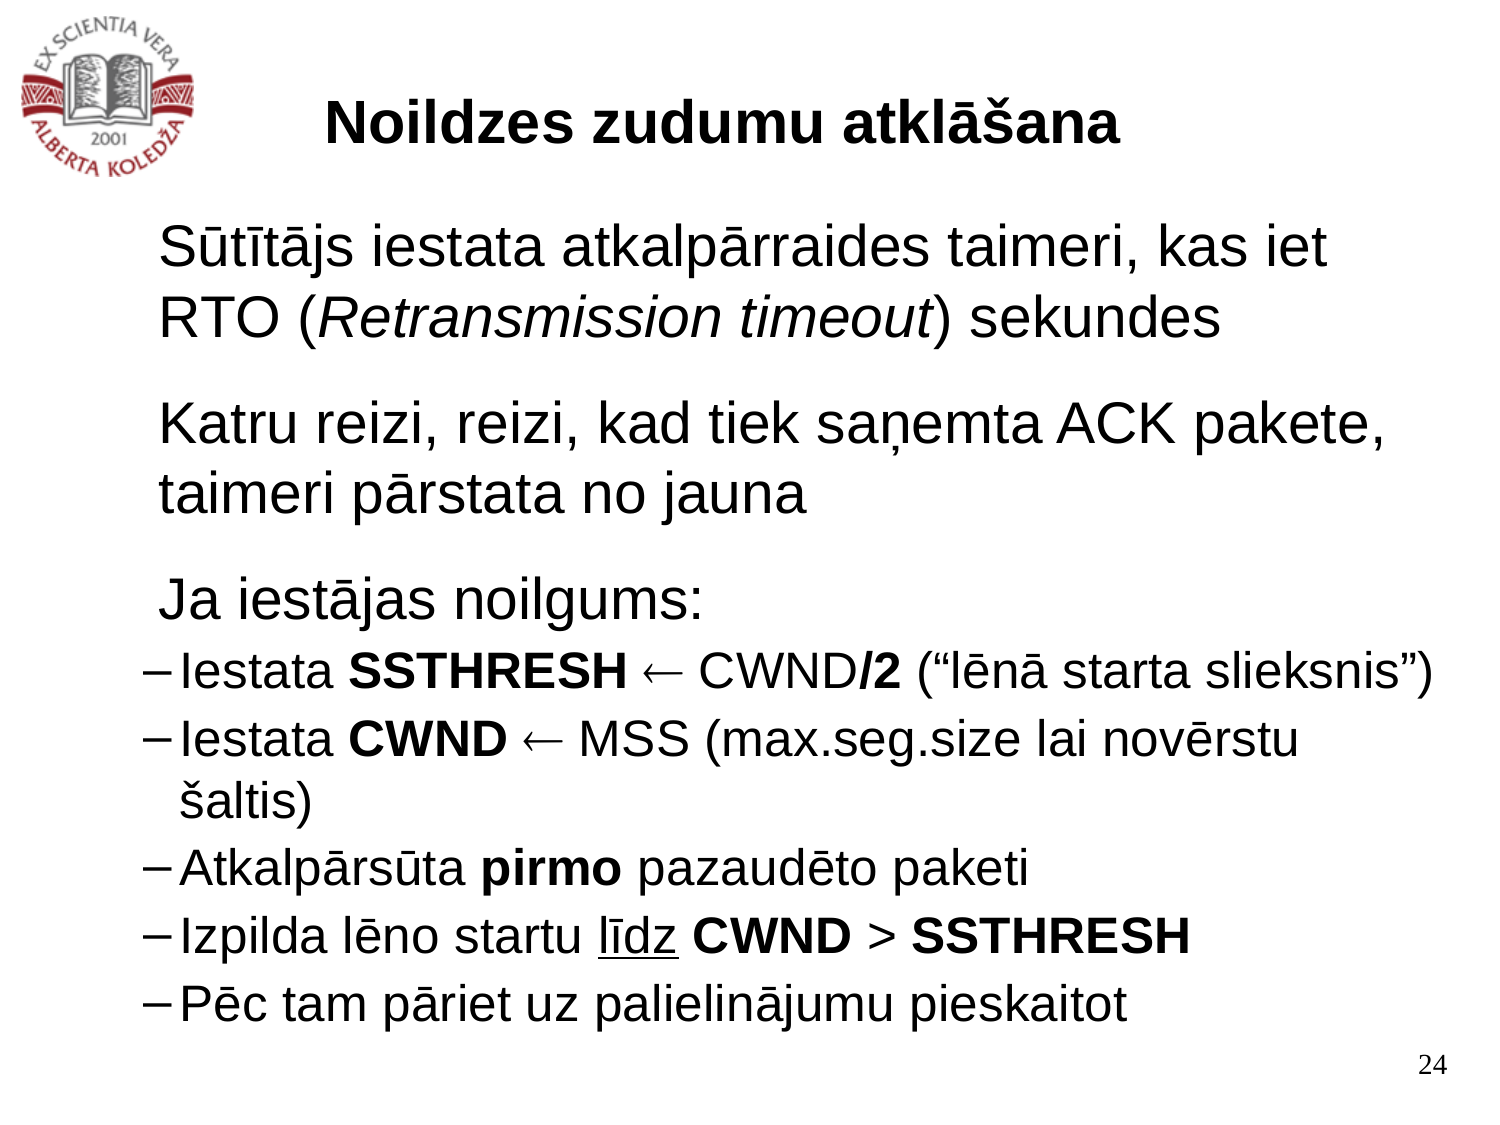

# Noildzes zudumu atklāšana
Sūtītājs iestata atkalpārraides taimeri, kas iet RTO (Retransmission timeout) sekundes
Katru reizi, reizi, kad tiek saņemta ACK pakete, taimeri pārstata no jauna
Ja iestājas noilgums:
Iestata SSTHRESH  CWND/2 (“lēnā starta slieksnis”)
Iestata CWND  MSS (max.seg.size lai novērstu šaltis)
Atkalpārsūta pirmo pazaudēto paketi
Izpilda lēno startu līdz CWND > SSTHRESH
Pēc tam pāriet uz palielinājumu pieskaitot